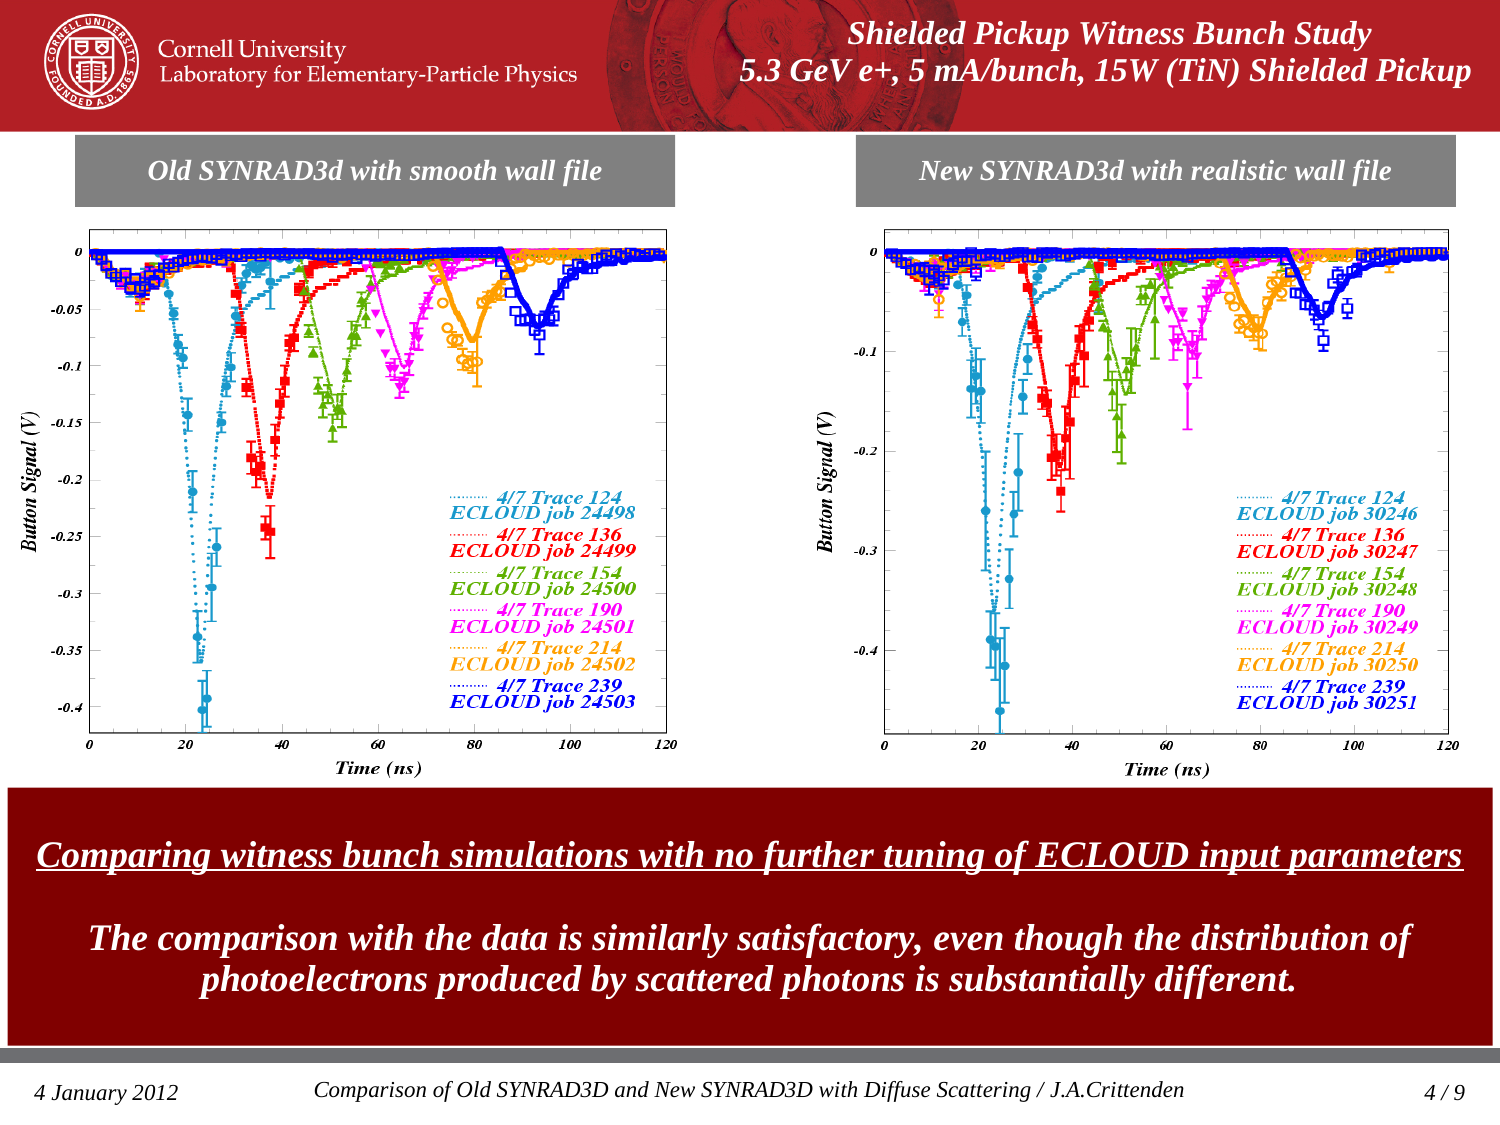

Shielded Pickup Witness Bunch Study
5.3 GeV e+, 5 mA/bunch, 15W (TiN) Shielded Pickup
Old SYNRAD3d with smooth wall file
New SYNRAD3d with realistic wall file
Comparing witness bunch simulations with no further tuning of ECLOUD input parameters
The comparison with the data is similarly satisfactory, even though the distribution of photoelectrons produced by scattered photons is substantially different.